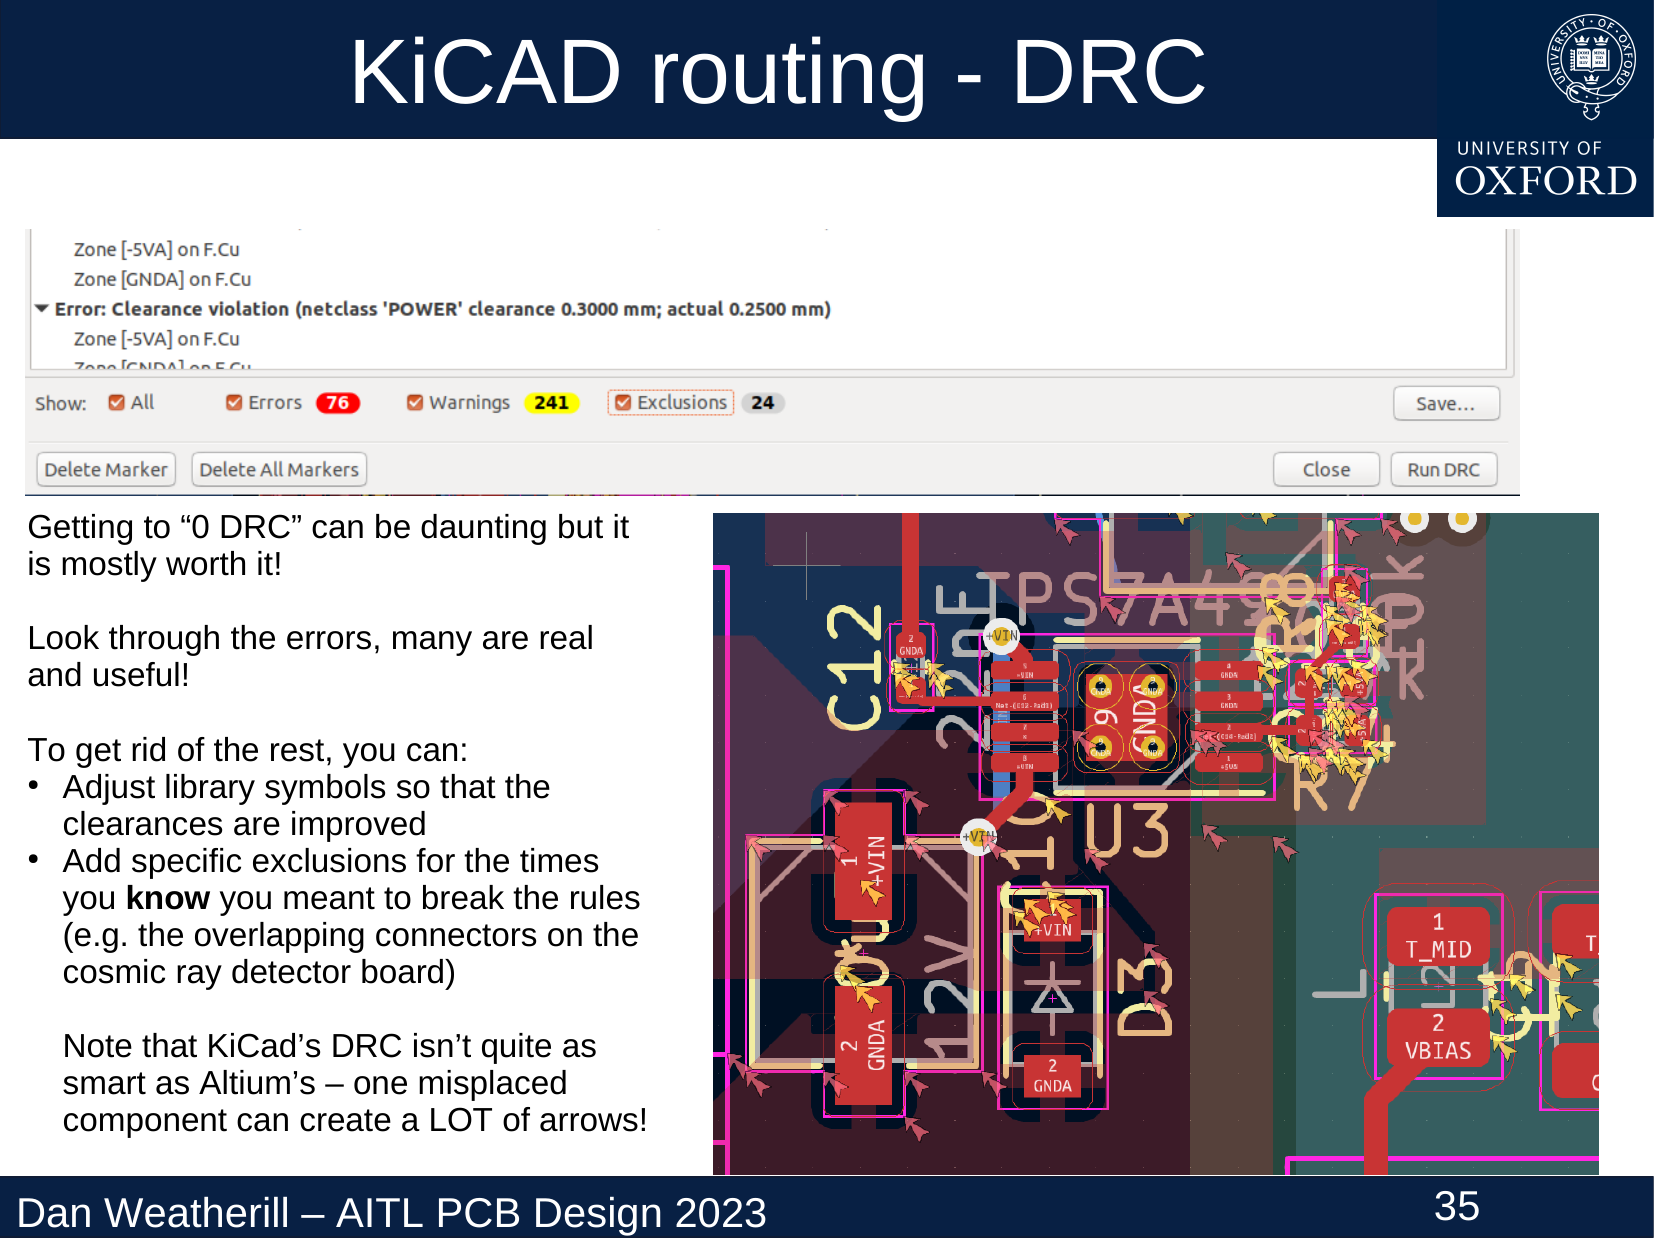

# KiCAD routing - DRC
Getting to “0 DRC” can be daunting but it is mostly worth it!
Look through the errors, many are real and useful!
To get rid of the rest, you can:
Adjust library symbols so that the clearances are improved
Add specific exclusions for the times you know you meant to break the rules (e.g. the overlapping connectors on the cosmic ray detector board)
Note that KiCad’s DRC isn’t quite as smart as Altium’s – one misplaced component can create a LOT of arrows!